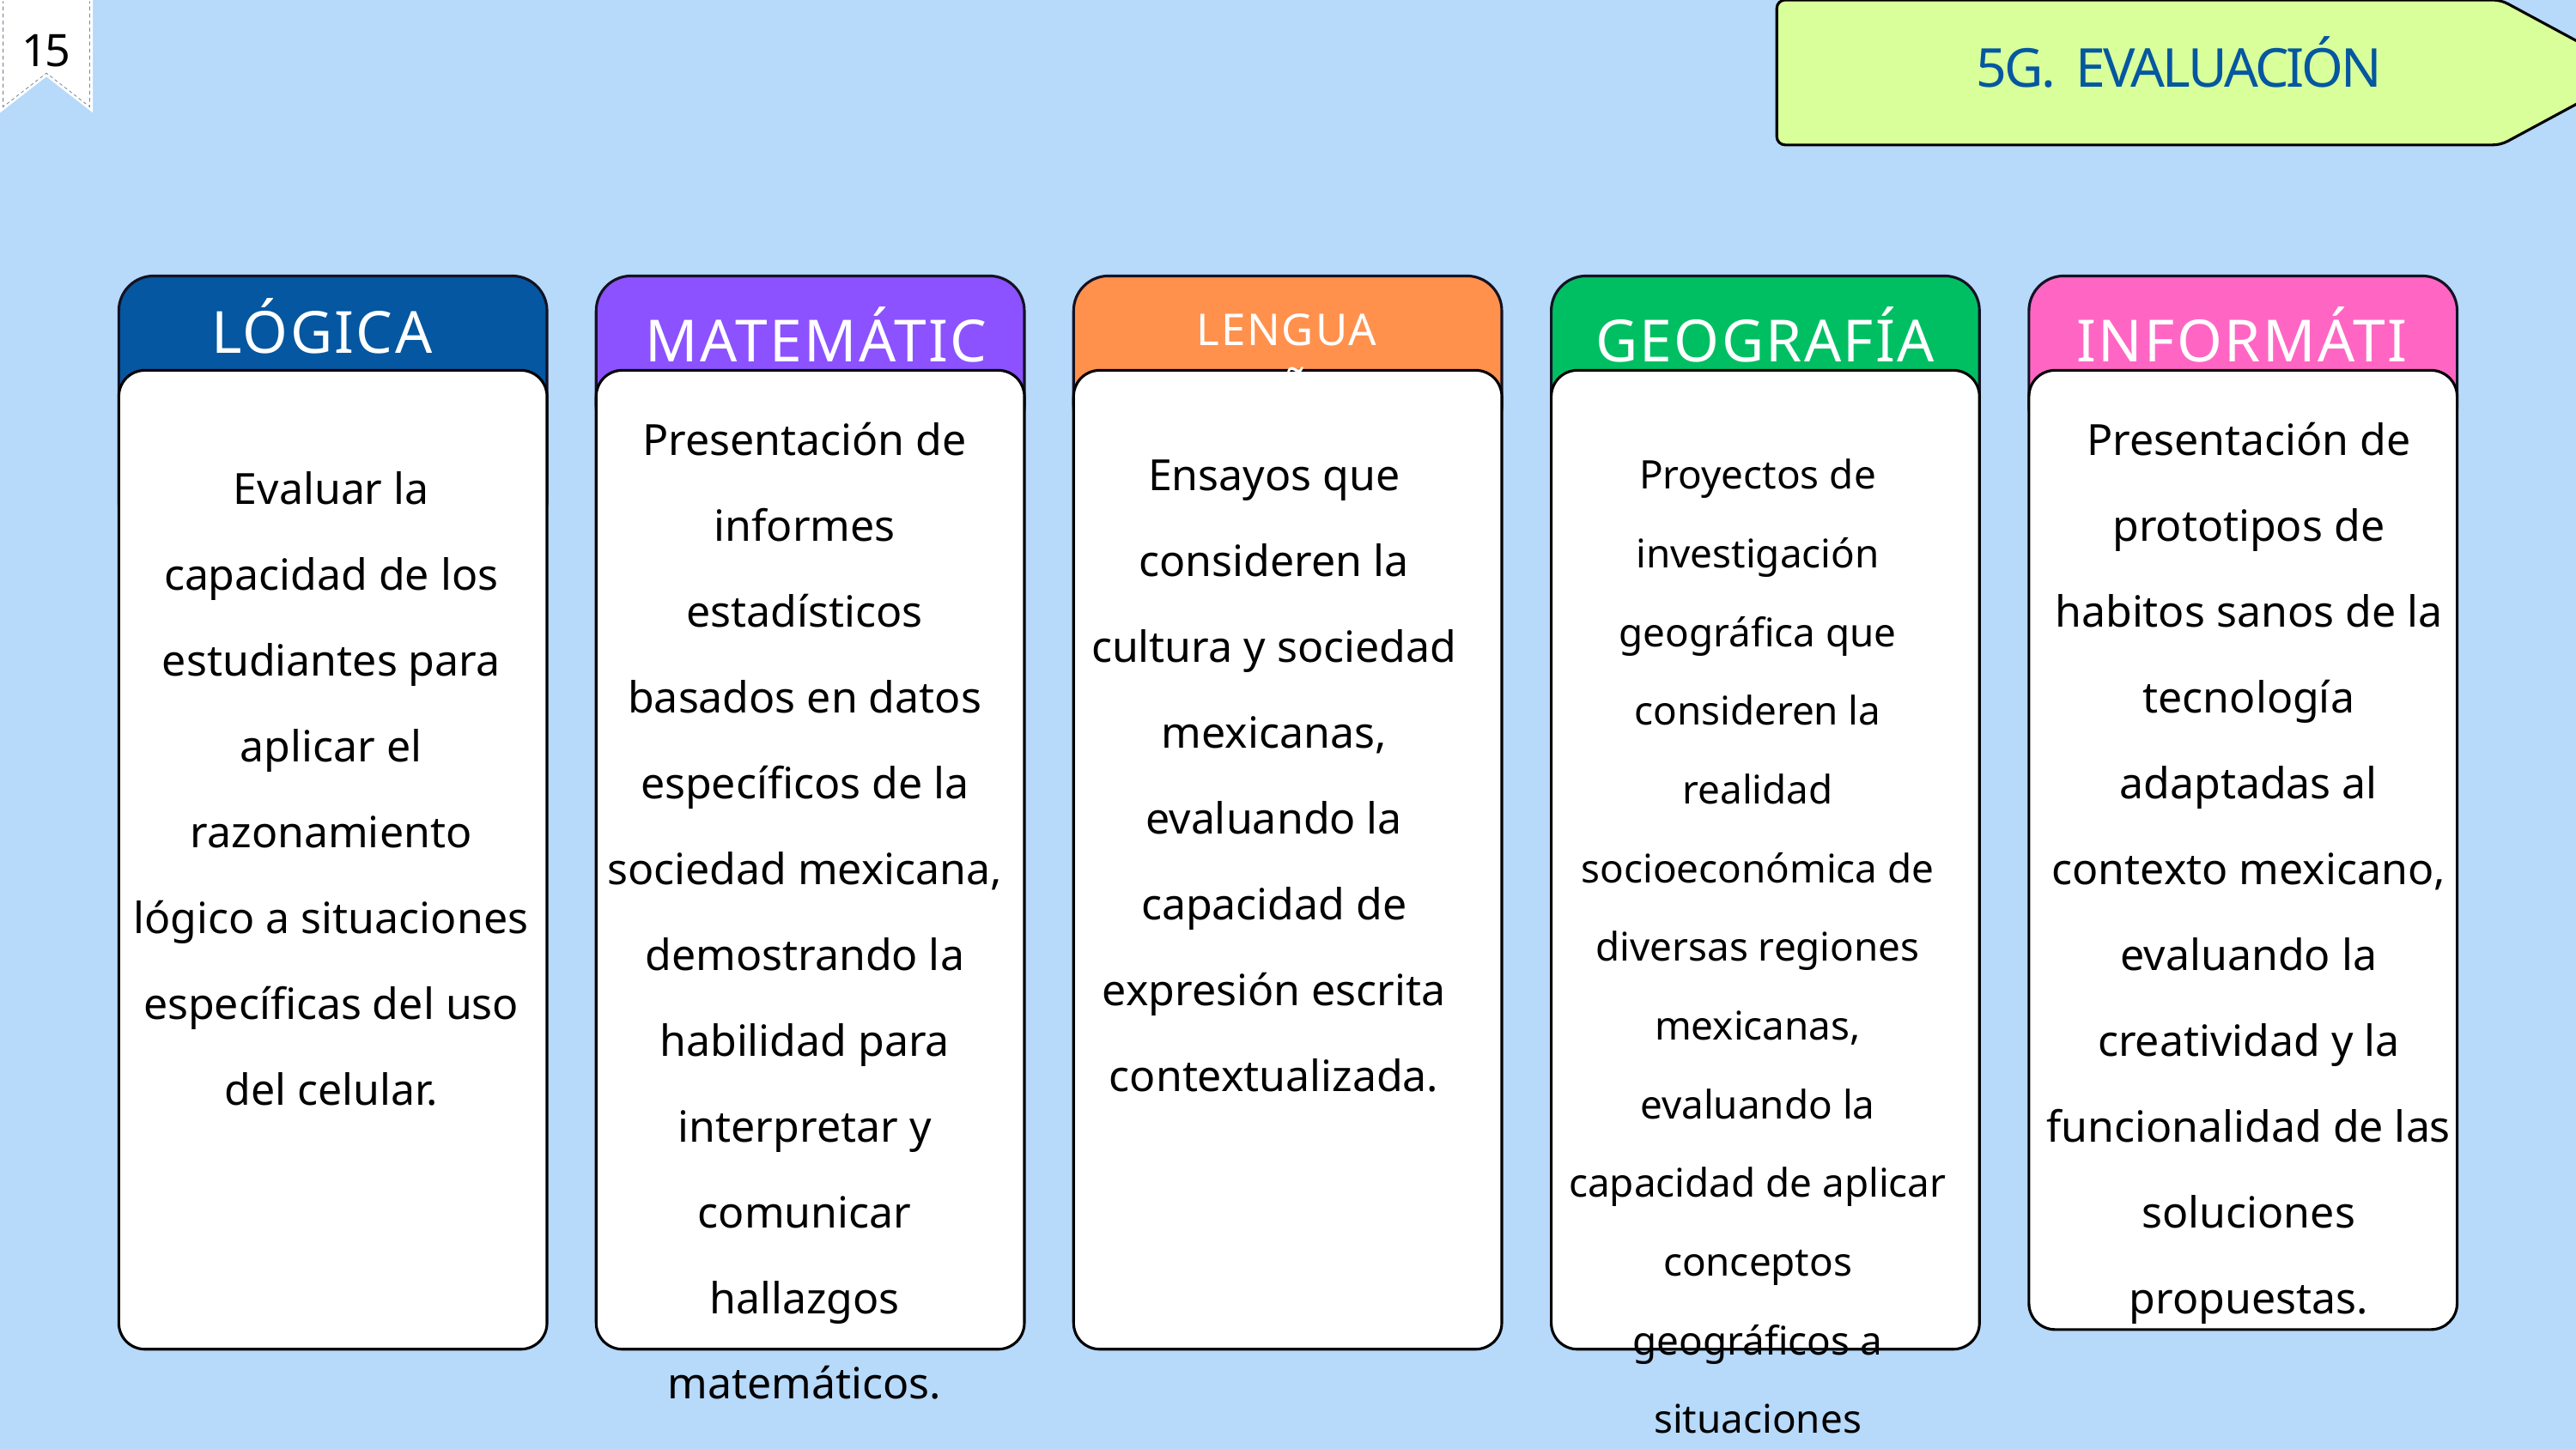

15
 5G. EVALUACIÓN
LÓGICA
MATEMÁTICAS
GEOGRAFÍA
INFORMÁTICA
LENGUA ESPAÑOLA
Presentación de informes estadísticos basados en datos específicos de la sociedad mexicana, demostrando la habilidad para interpretar y comunicar hallazgos matemáticos.
Presentación de prototipos de habitos sanos de la tecnología adaptadas al contexto mexicano, evaluando la creatividad y la funcionalidad de las soluciones propuestas.
Ensayos que consideren la cultura y sociedad mexicanas, evaluando la capacidad de expresión escrita contextualizada.
Proyectos de investigación geográfica que consideren la realidad socioeconómica de diversas regiones mexicanas, evaluando la capacidad de aplicar conceptos geográficos a situaciones específicas.
Evaluar la capacidad de los estudiantes para aplicar el razonamiento lógico a situaciones específicas del uso del celular.